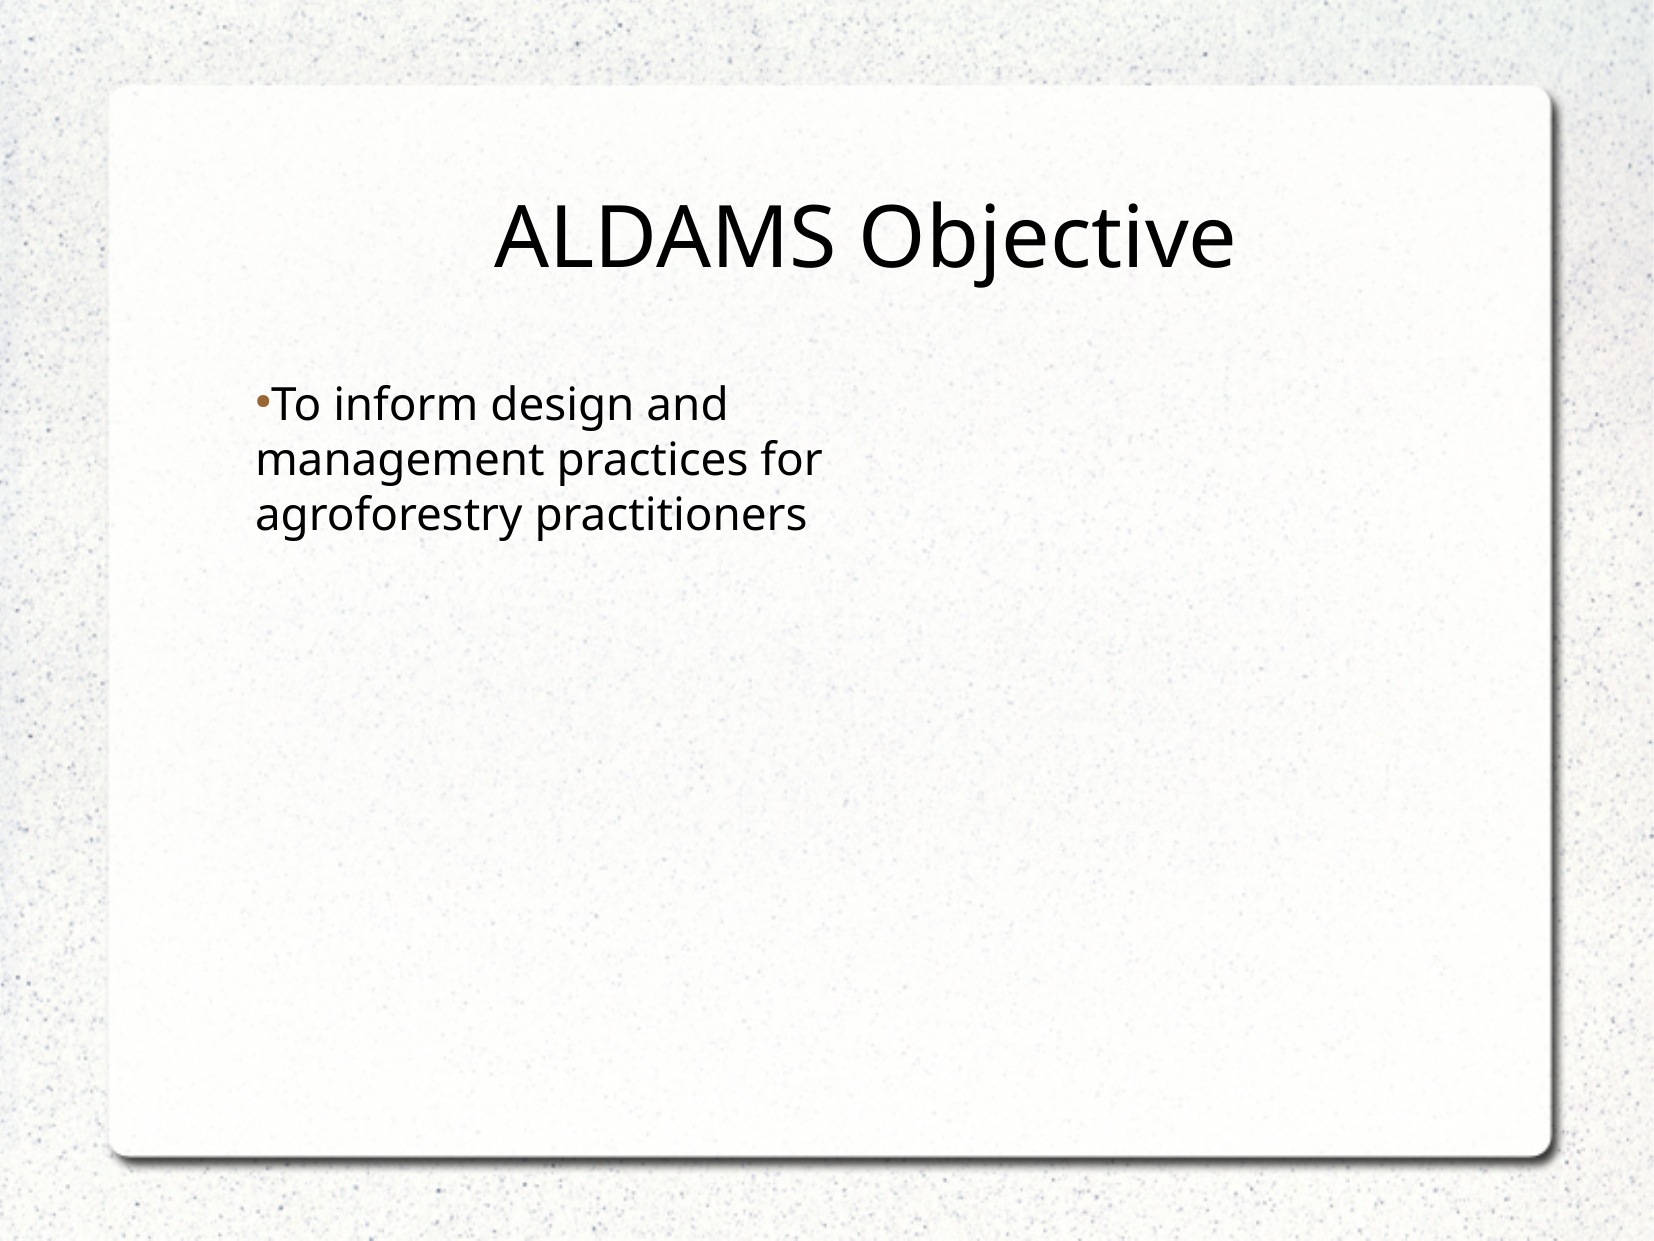

ALDAMS Objective
To inform design and management practices for agroforestry practitioners